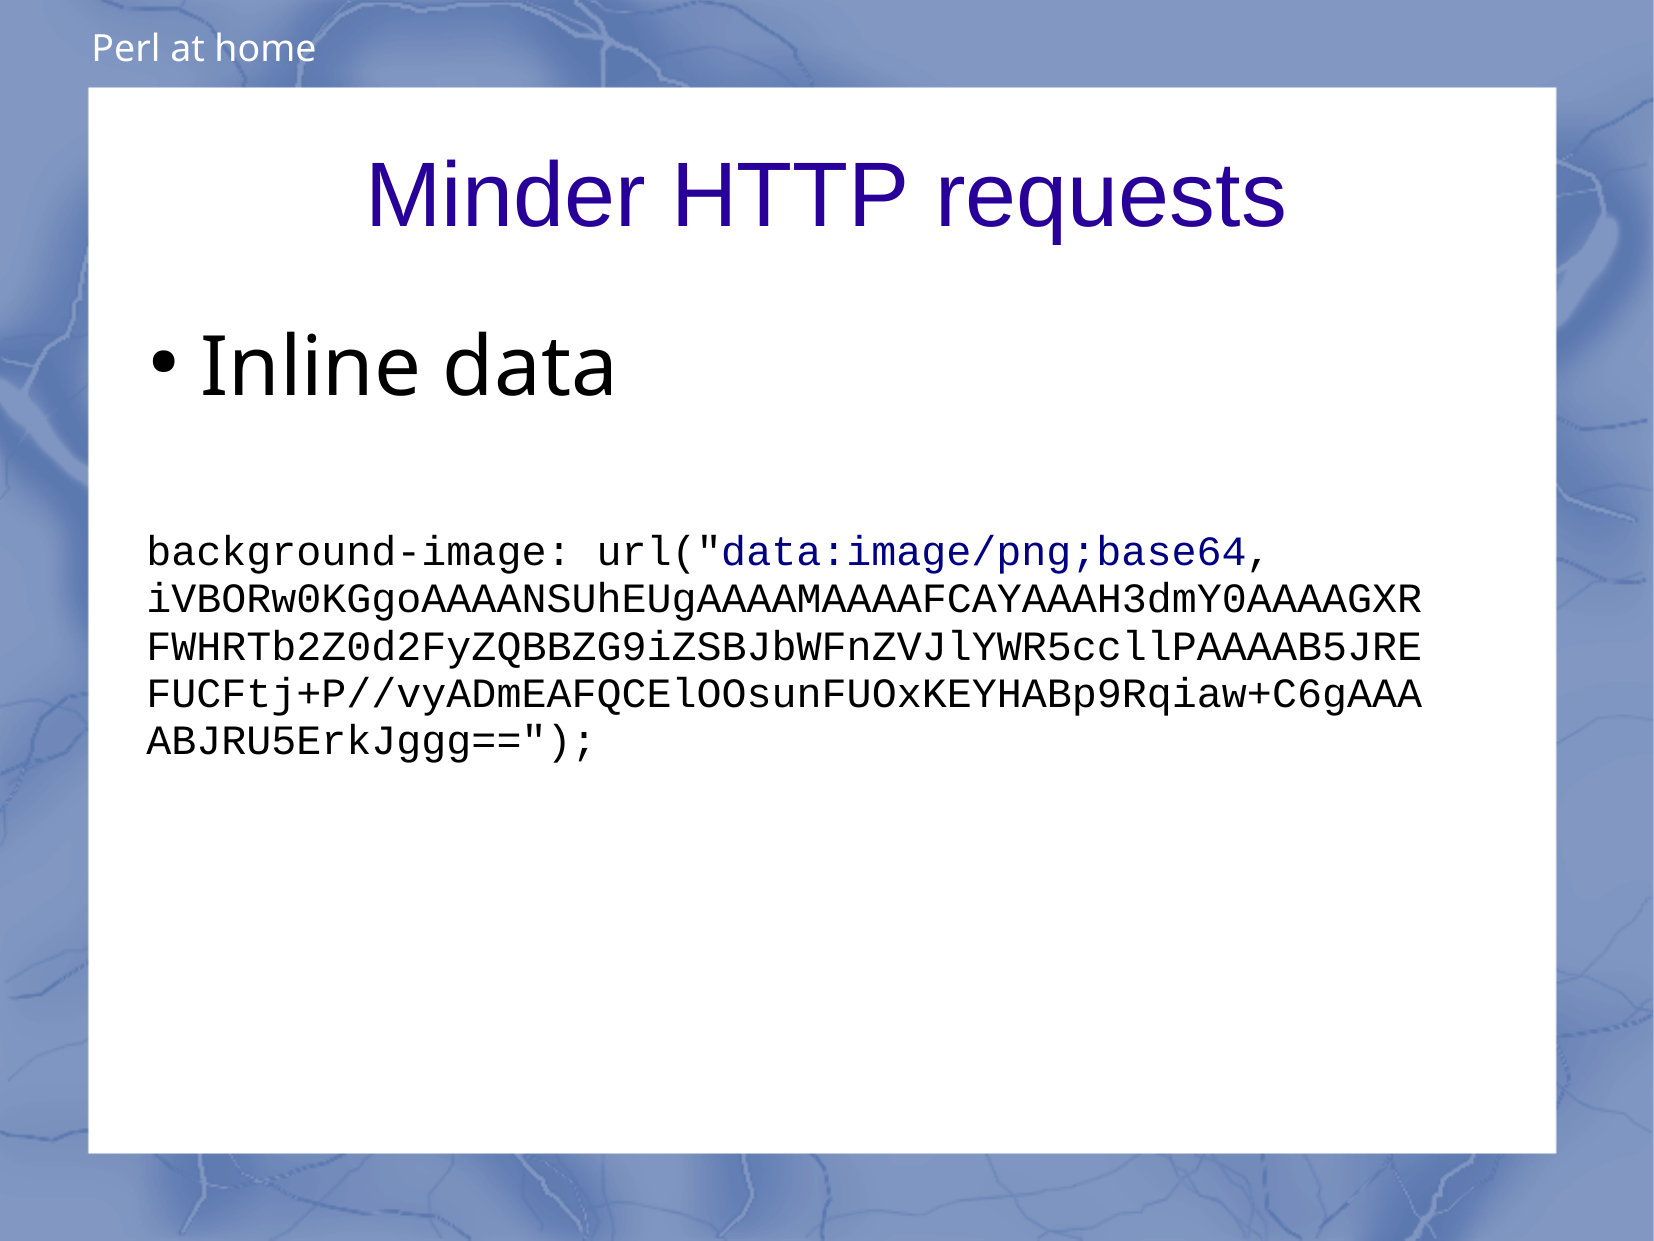

# Minder HTTP requests
 Inline data
background-image: url("data:image/png;base64,
iVBORw0KGgoAAAANSUhEUgAAAAMAAAAFCAYAAAH3dmY0AAAAGXR
FWHRTb2Z0d2FyZQBBZG9iZSBJbWFnZVJlYWR5ccllPAAAAB5JRE
FUCFtj+P//vyADmEAFQCElOOsunFUOxKEYHABp9Rqiaw+C6gAAA
ABJRU5ErkJggg==");